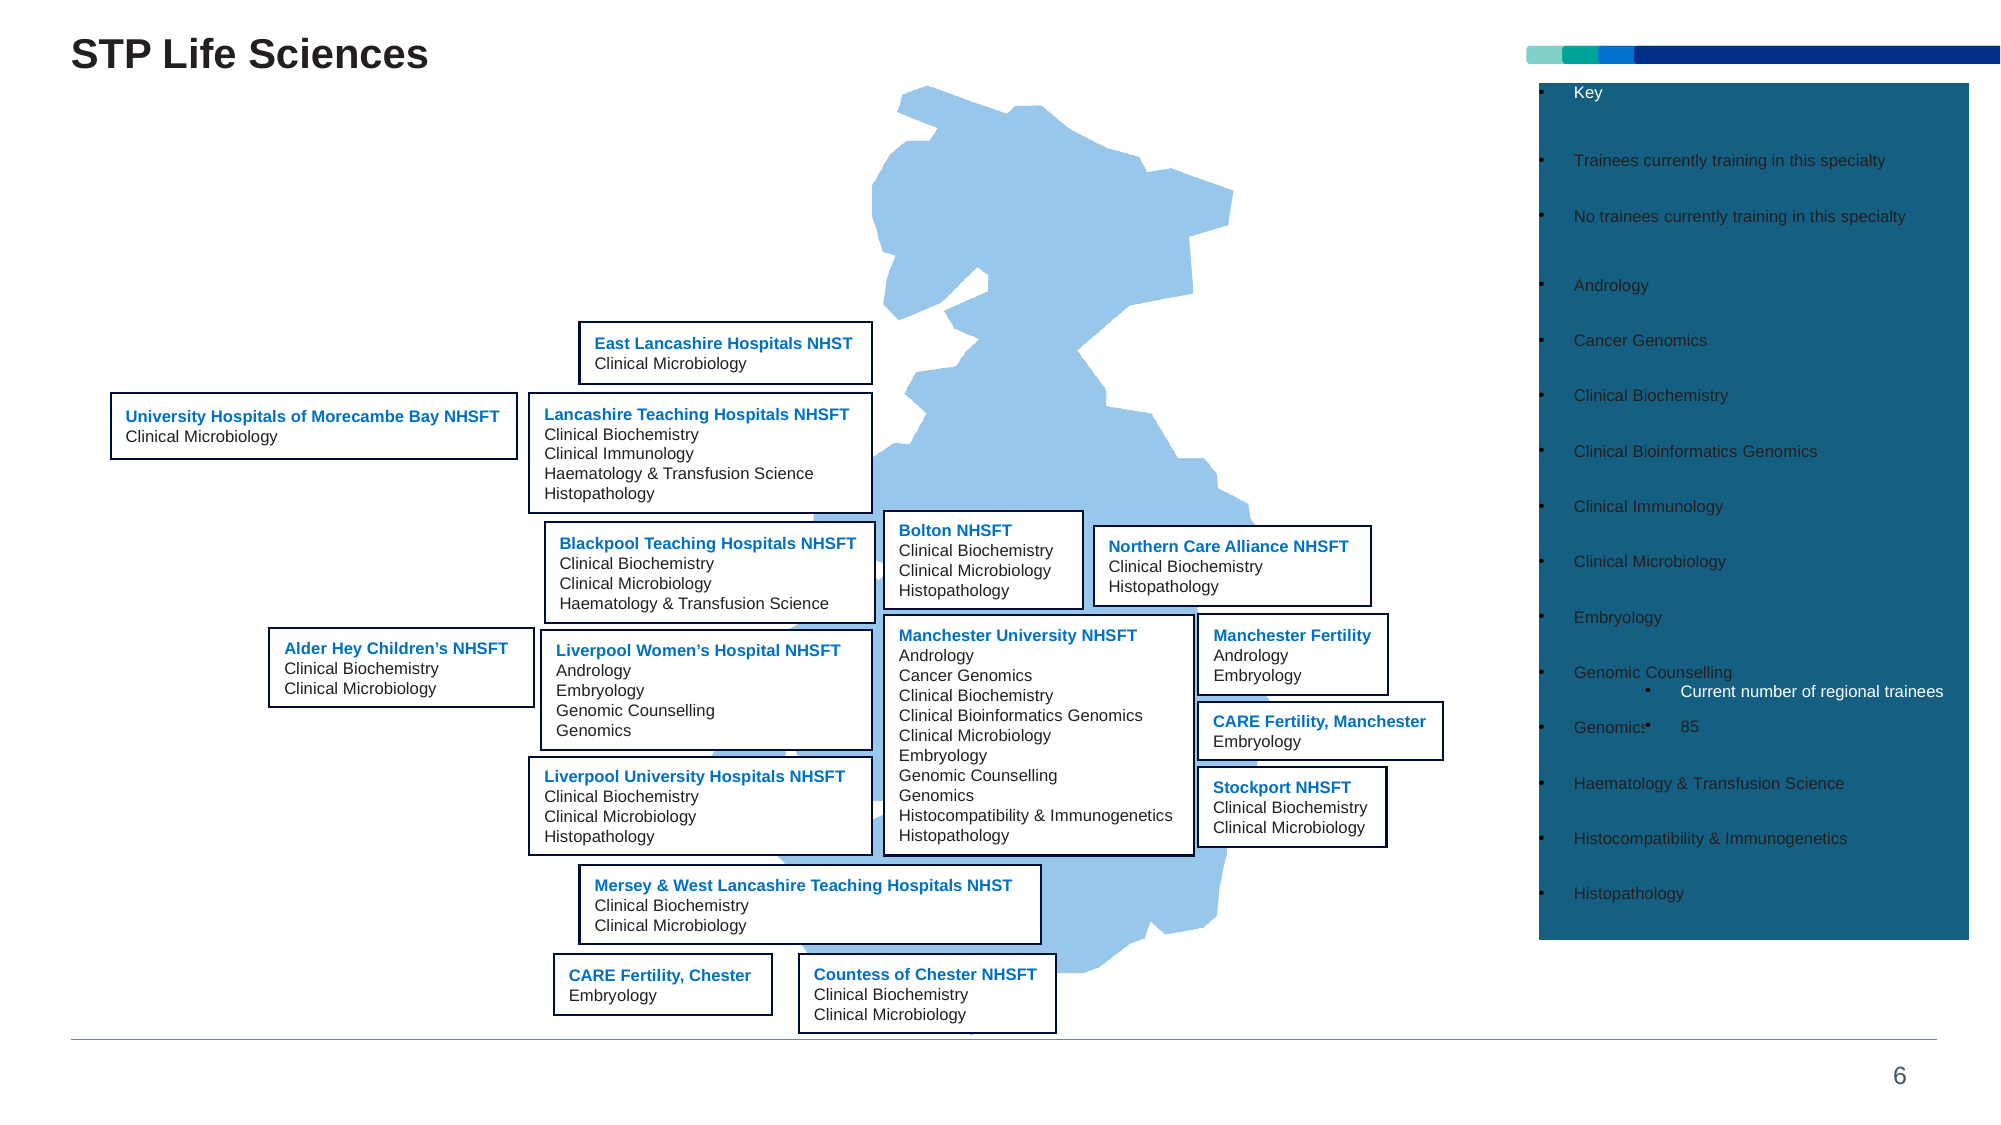

# STP Life Sciences
| Key | |
| --- | --- |
| Trainees currently training in this specialty | |
| No trainees currently training in this specialty | |
| Specialty | |
| --- | --- |
| Andrology | |
| Cancer Genomics | |
| Clinical Biochemistry | |
| Clinical Bioinformatics Genomics | |
| Clinical Immunology | |
| Clinical Microbiology | |
| Embryology | |
| Genomic Counselling | |
| Genomics | |
| Haematology & Transfusion Science | |
| Histocompatibility & Immunogenetics | |
| Histopathology | |
East Lancashire Hospitals NHST
Clinical Microbiology
University Hospitals of Morecambe Bay NHSFT
Clinical Microbiology
Lancashire Teaching Hospitals NHSFT
Clinical Biochemistry
Clinical Immunology
Haematology & Transfusion Science
Histopathology
Bolton NHSFT
Clinical Biochemistry
Clinical Microbiology
Histopathology
Blackpool Teaching Hospitals NHSFT
Clinical Biochemistry
Clinical Microbiology
Haematology & Transfusion Science
Northern Care Alliance NHSFT
Clinical Biochemistry
Histopathology
Manchester Fertility
Andrology
Embryology
Manchester University NHSFT
Andrology
Cancer Genomics
Clinical Biochemistry
Clinical Bioinformatics Genomics
Clinical Microbiology
Embryology
Genomic Counselling
Genomics
Histocompatibility & Immunogenetics
Histopathology
Alder Hey Children’s NHSFT
Clinical Biochemistry
Clinical Microbiology
Liverpool Women’s Hospital NHSFT
Andrology
Embryology
Genomic Counselling
Genomics
| Current number of regional trainees |
| --- |
| 85 |
CARE Fertility, Manchester
Embryology
Liverpool University Hospitals NHSFT
Clinical Biochemistry
Clinical Microbiology
Histopathology
Stockport NHSFT
Clinical Biochemistry
Clinical Microbiology
Mersey & West Lancashire Teaching Hospitals NHST
Clinical Biochemistry
Clinical Microbiology
CARE Fertility, Chester
Embryology
Countess of Chester NHSFT
Clinical Biochemistry
Clinical Microbiology